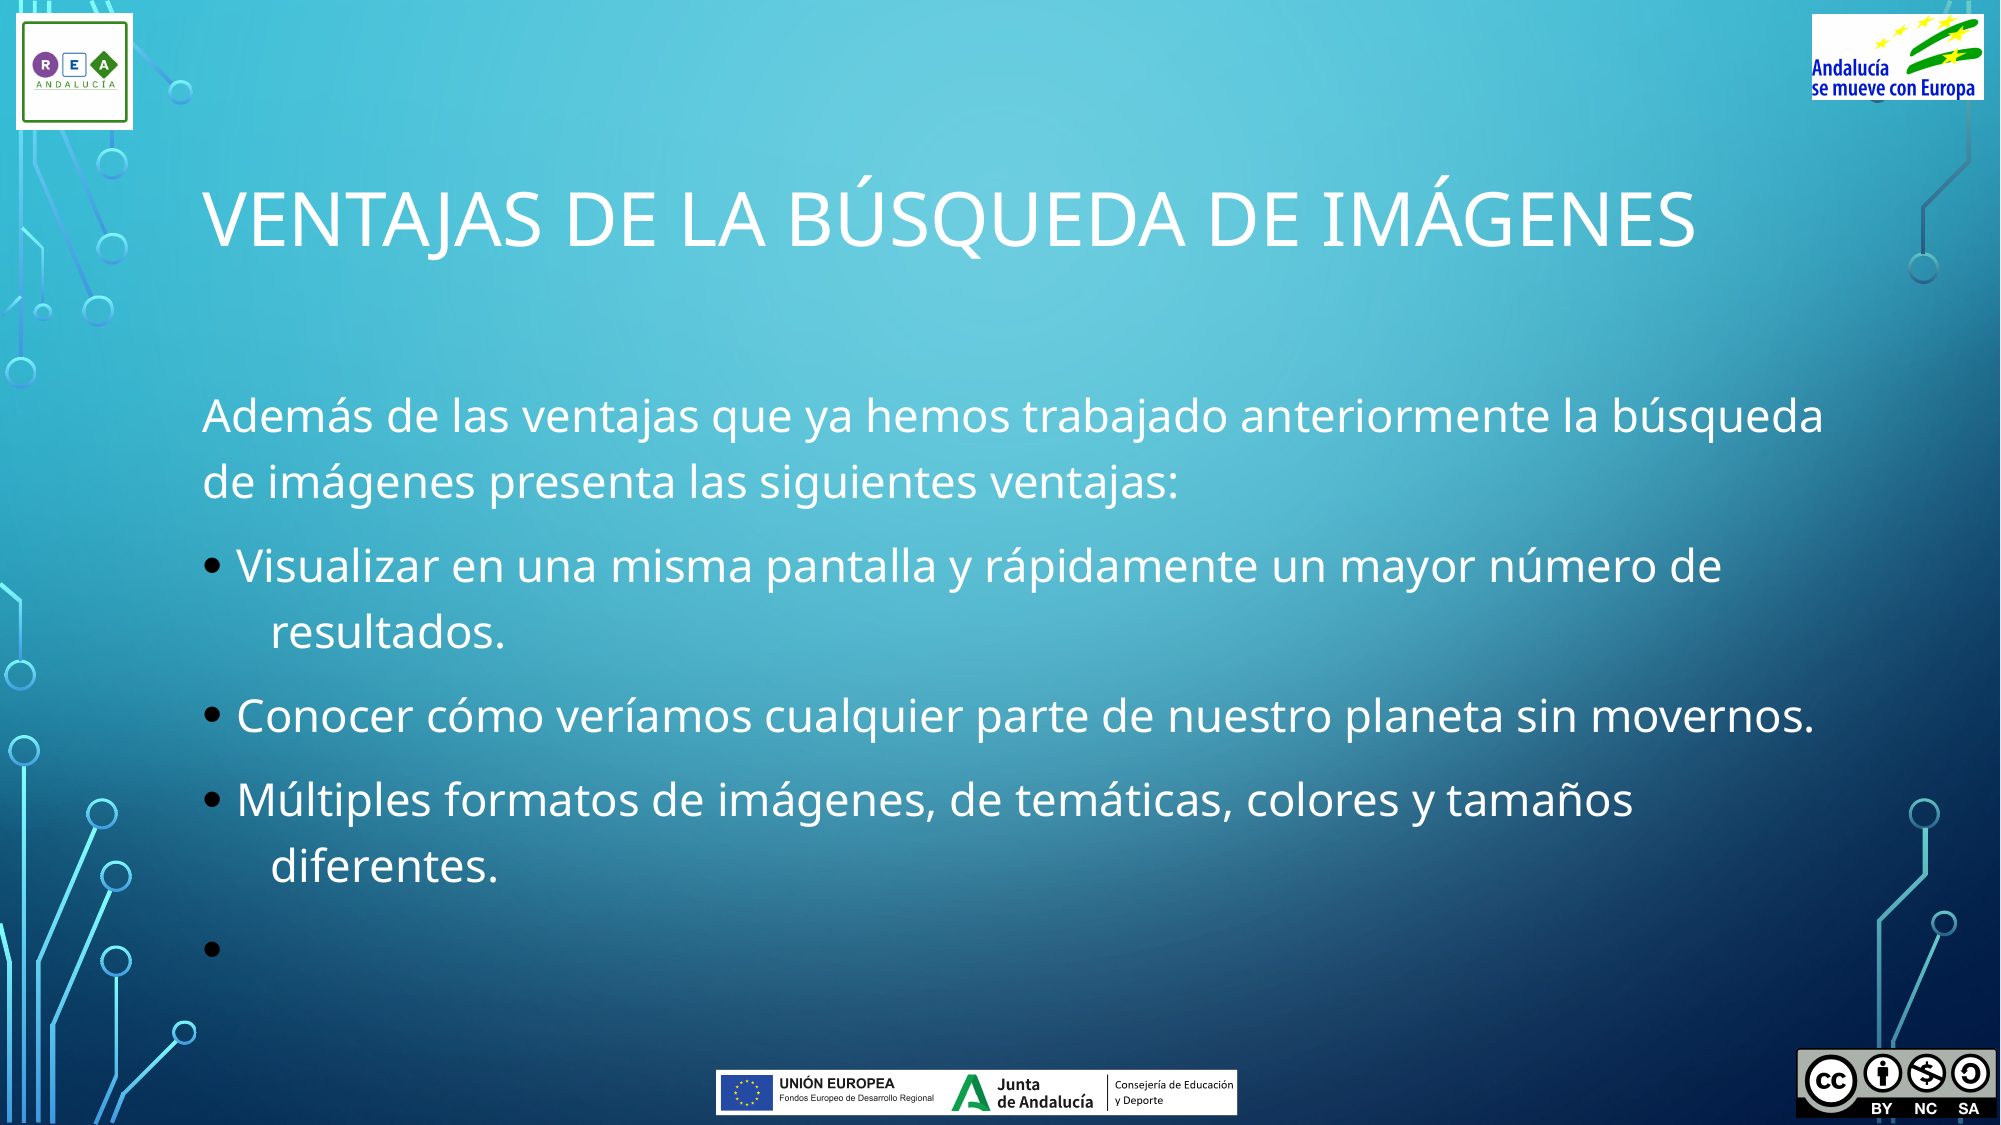

# Ventajas de la búsqueda de imágenes
Además de las ventajas que ya hemos trabajado anteriormente la búsqueda de imágenes presenta las siguientes ventajas:
Visualizar en una misma pantalla y rápidamente un mayor número de resultados.
Conocer cómo veríamos cualquier parte de nuestro planeta sin movernos.
Múltiples formatos de imágenes, de temáticas, colores y tamaños diferentes.